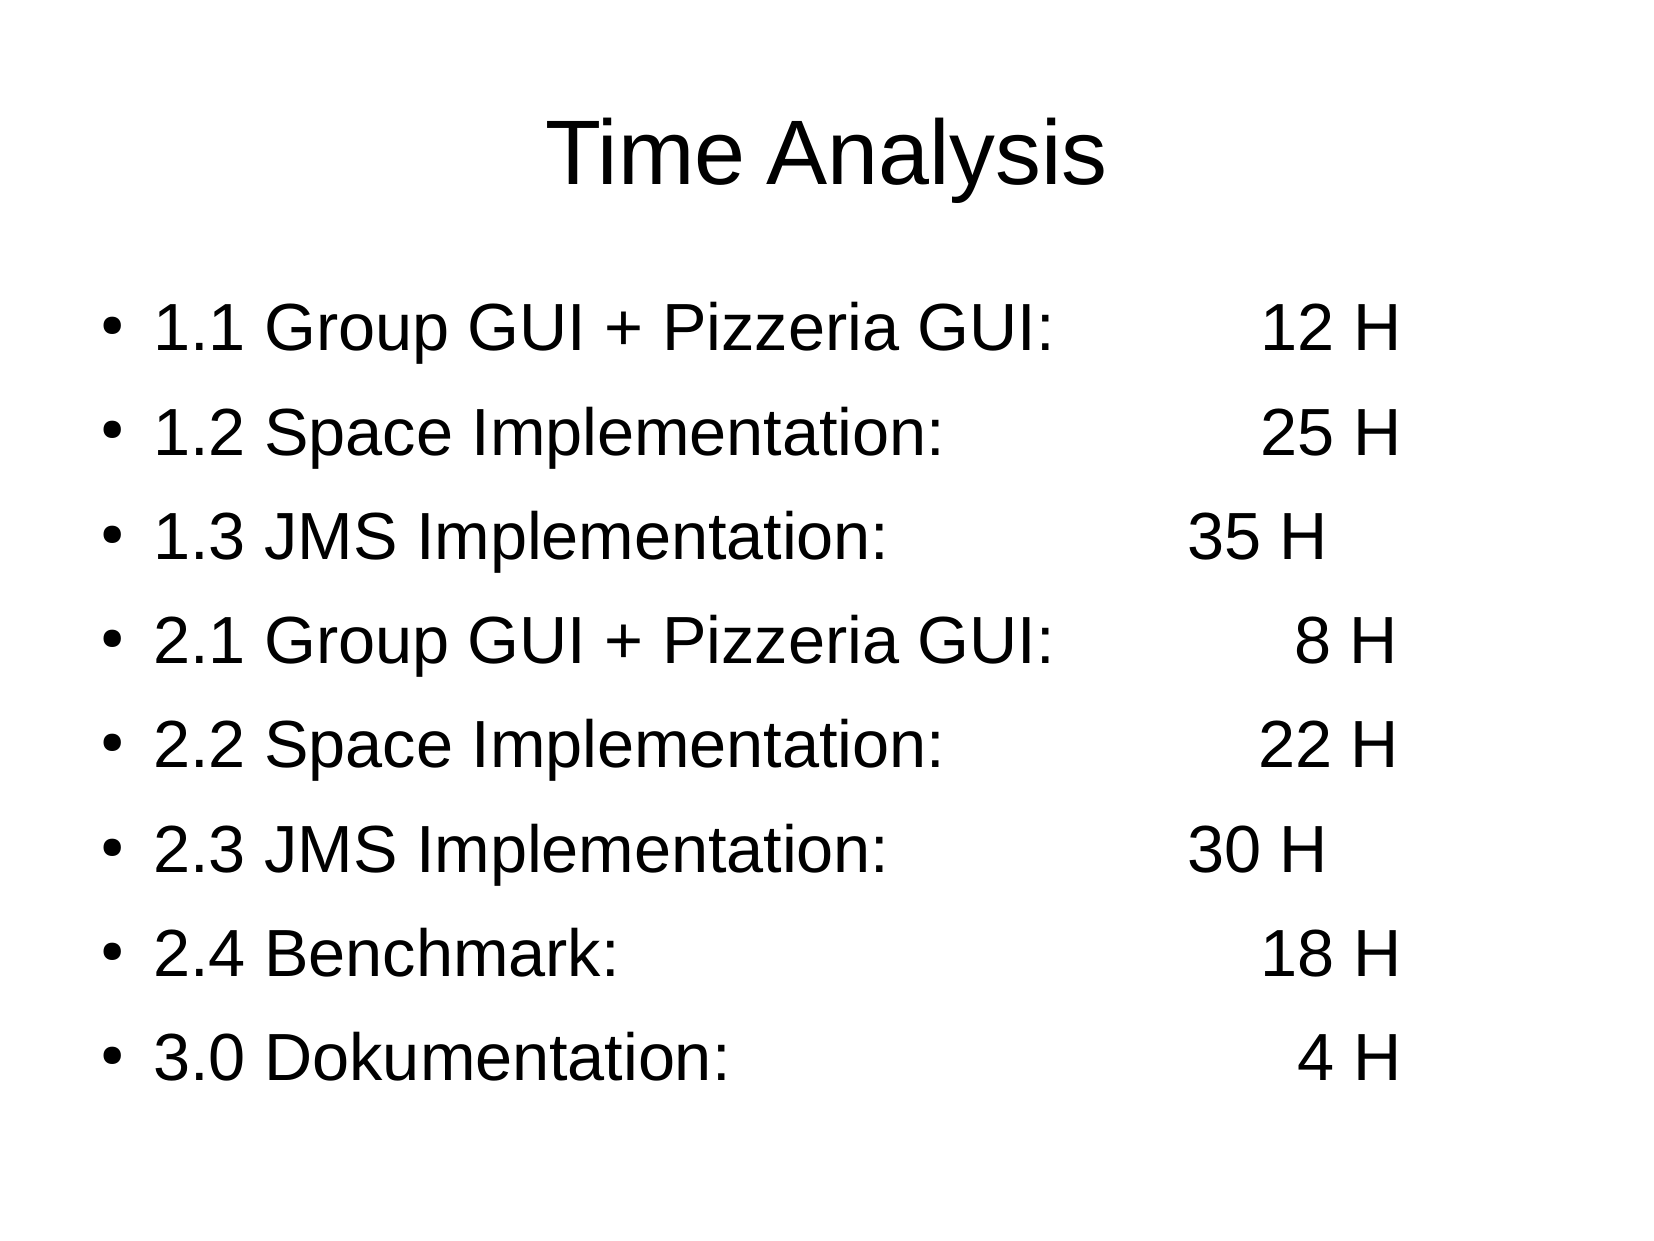

# Time Analysis
1.1 Group GUI + Pizzeria GUI:			12 H
1.2 Space Implementation:				 25 H
1.3 JMS Implementation:					35 H
2.1 Group GUI + Pizzeria GUI: 8 H
2.2 Space Implementation: 22 H
2.3 JMS Implementation:					30 H
2.4 Benchmark:									18 H
3.0 Dokumentation:								 4 H